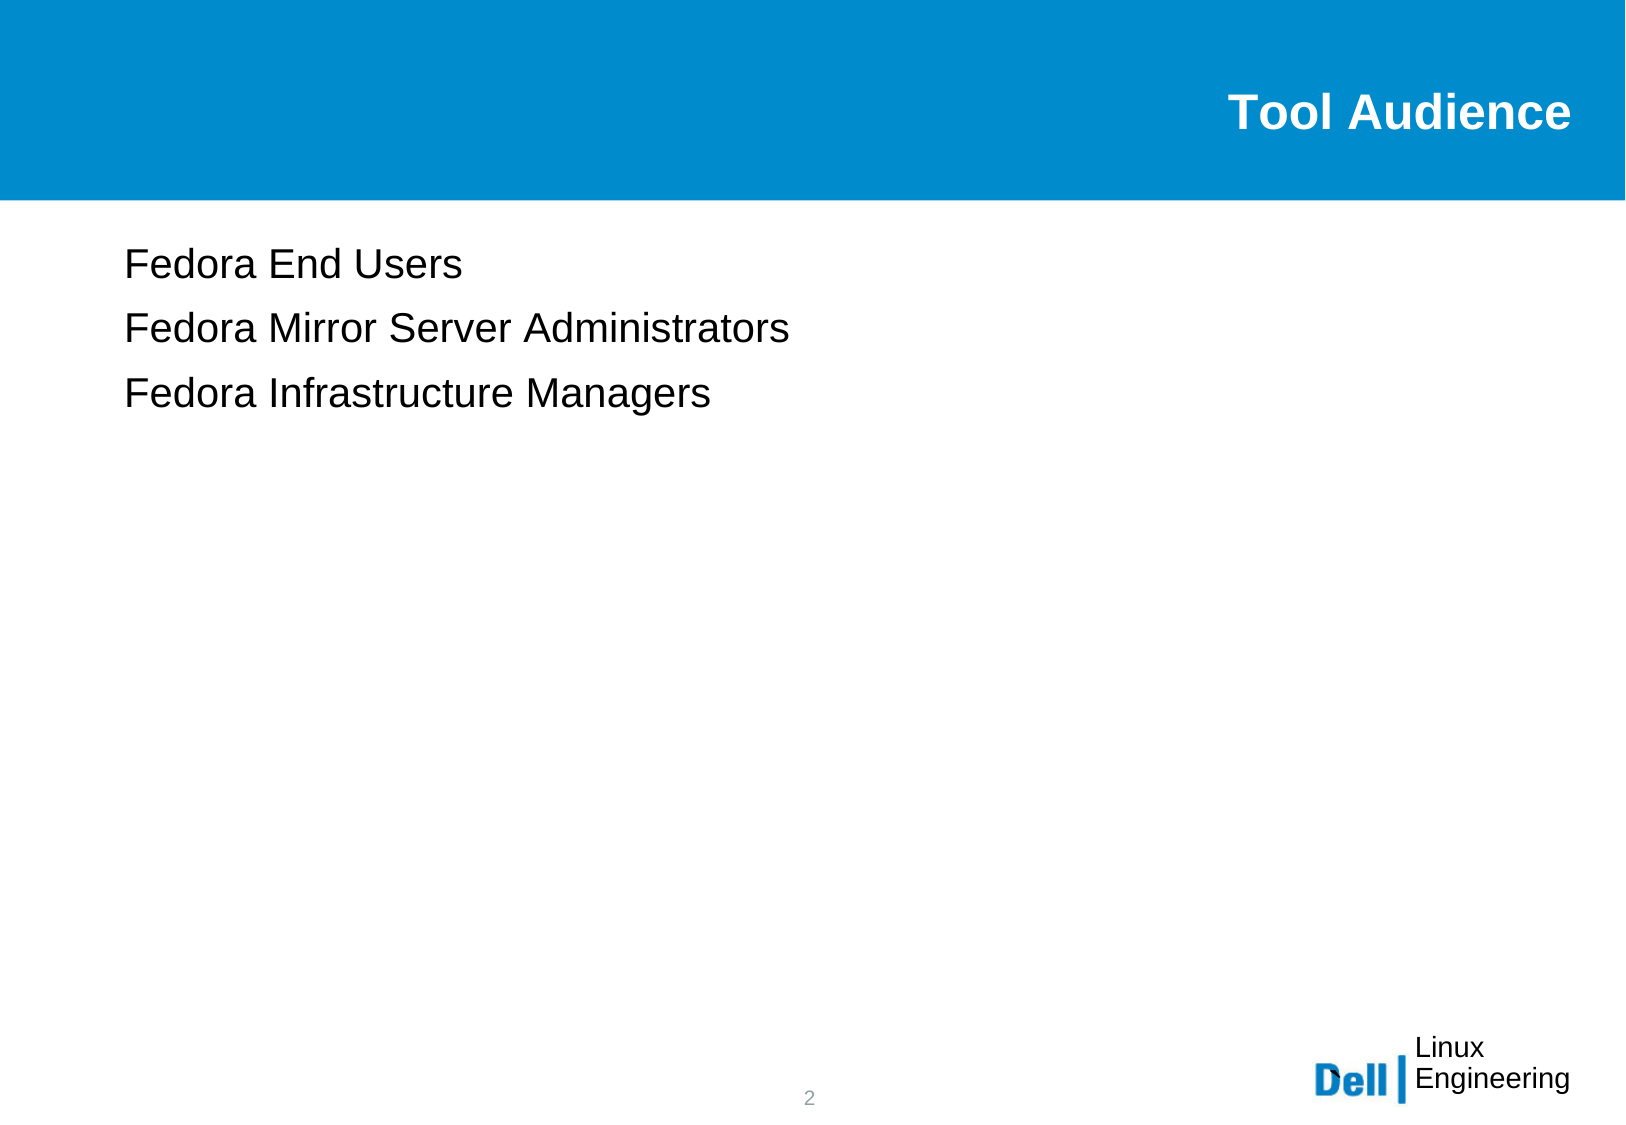

# Tool Audience
Fedora End Users
Fedora Mirror Server Administrators
Fedora Infrastructure Managers